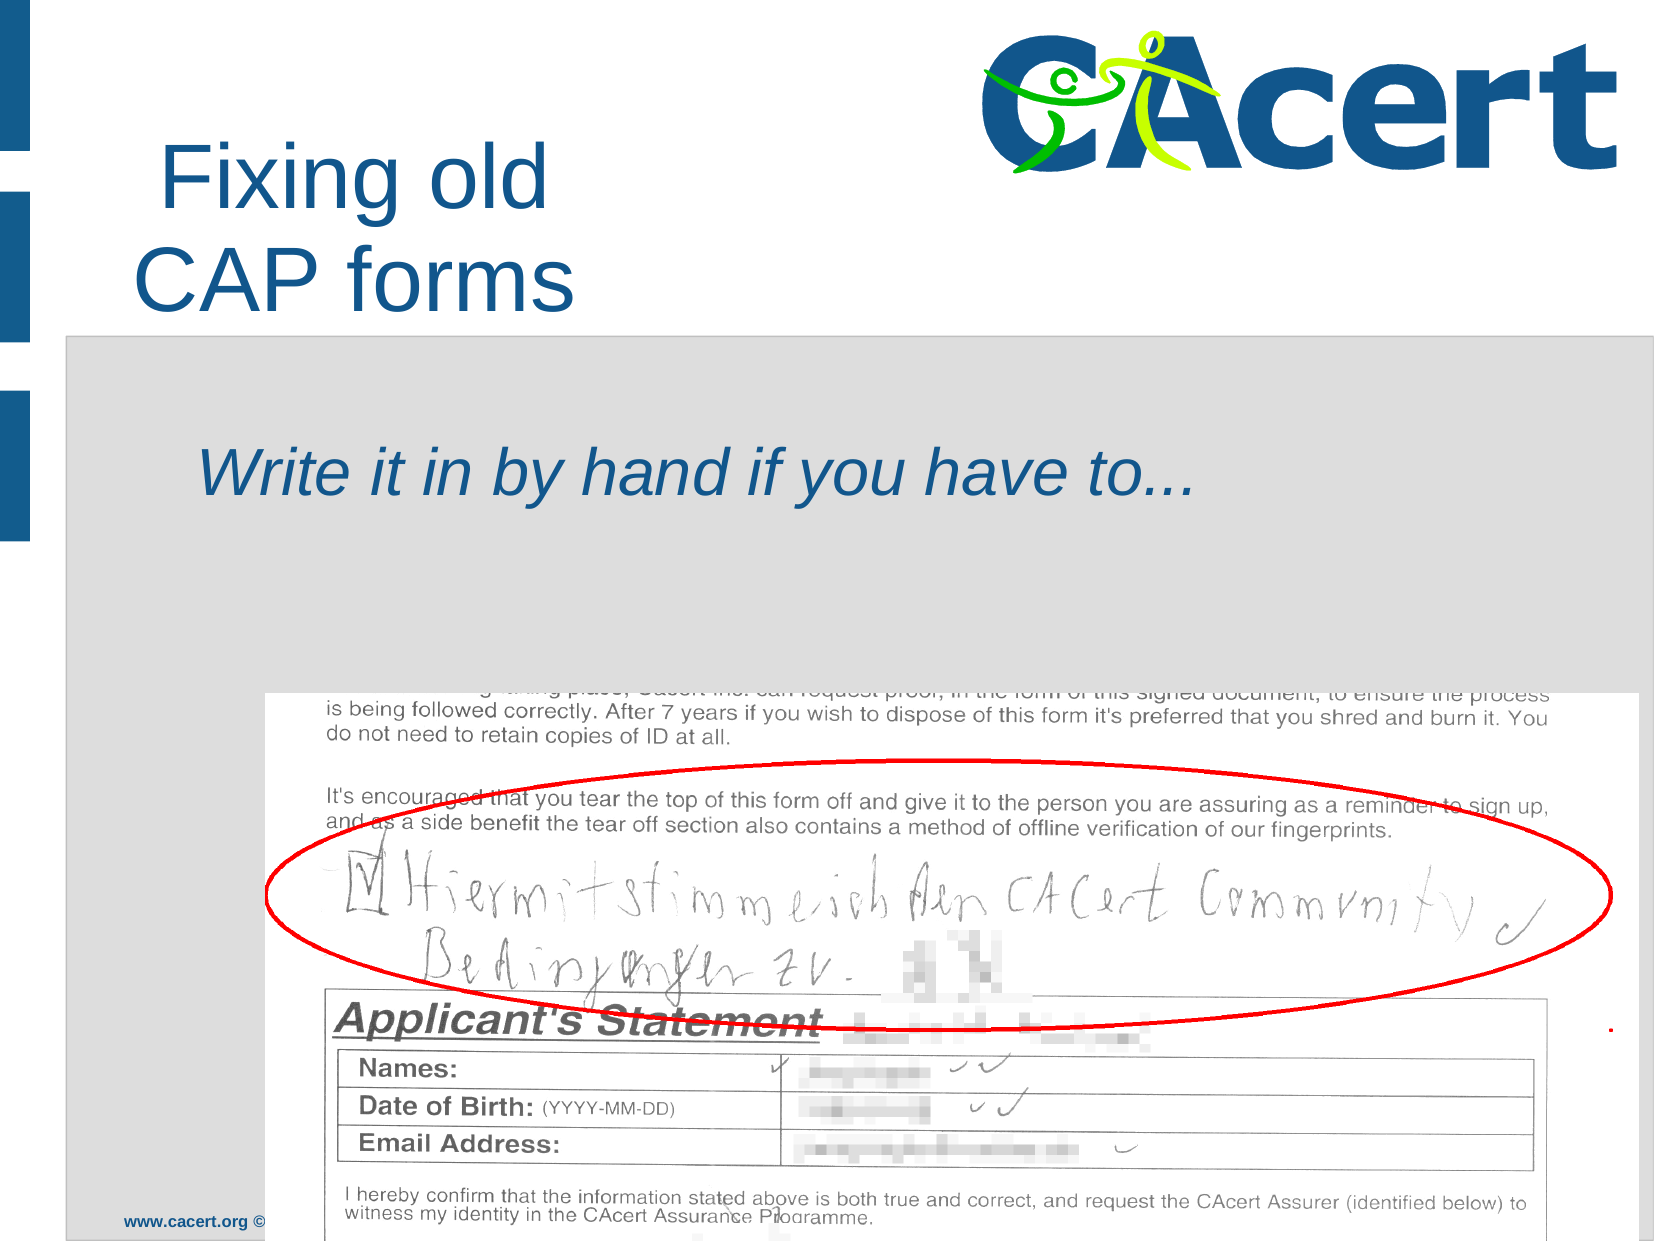

Fixing old
CAP forms
Write it in by hand if you have to...